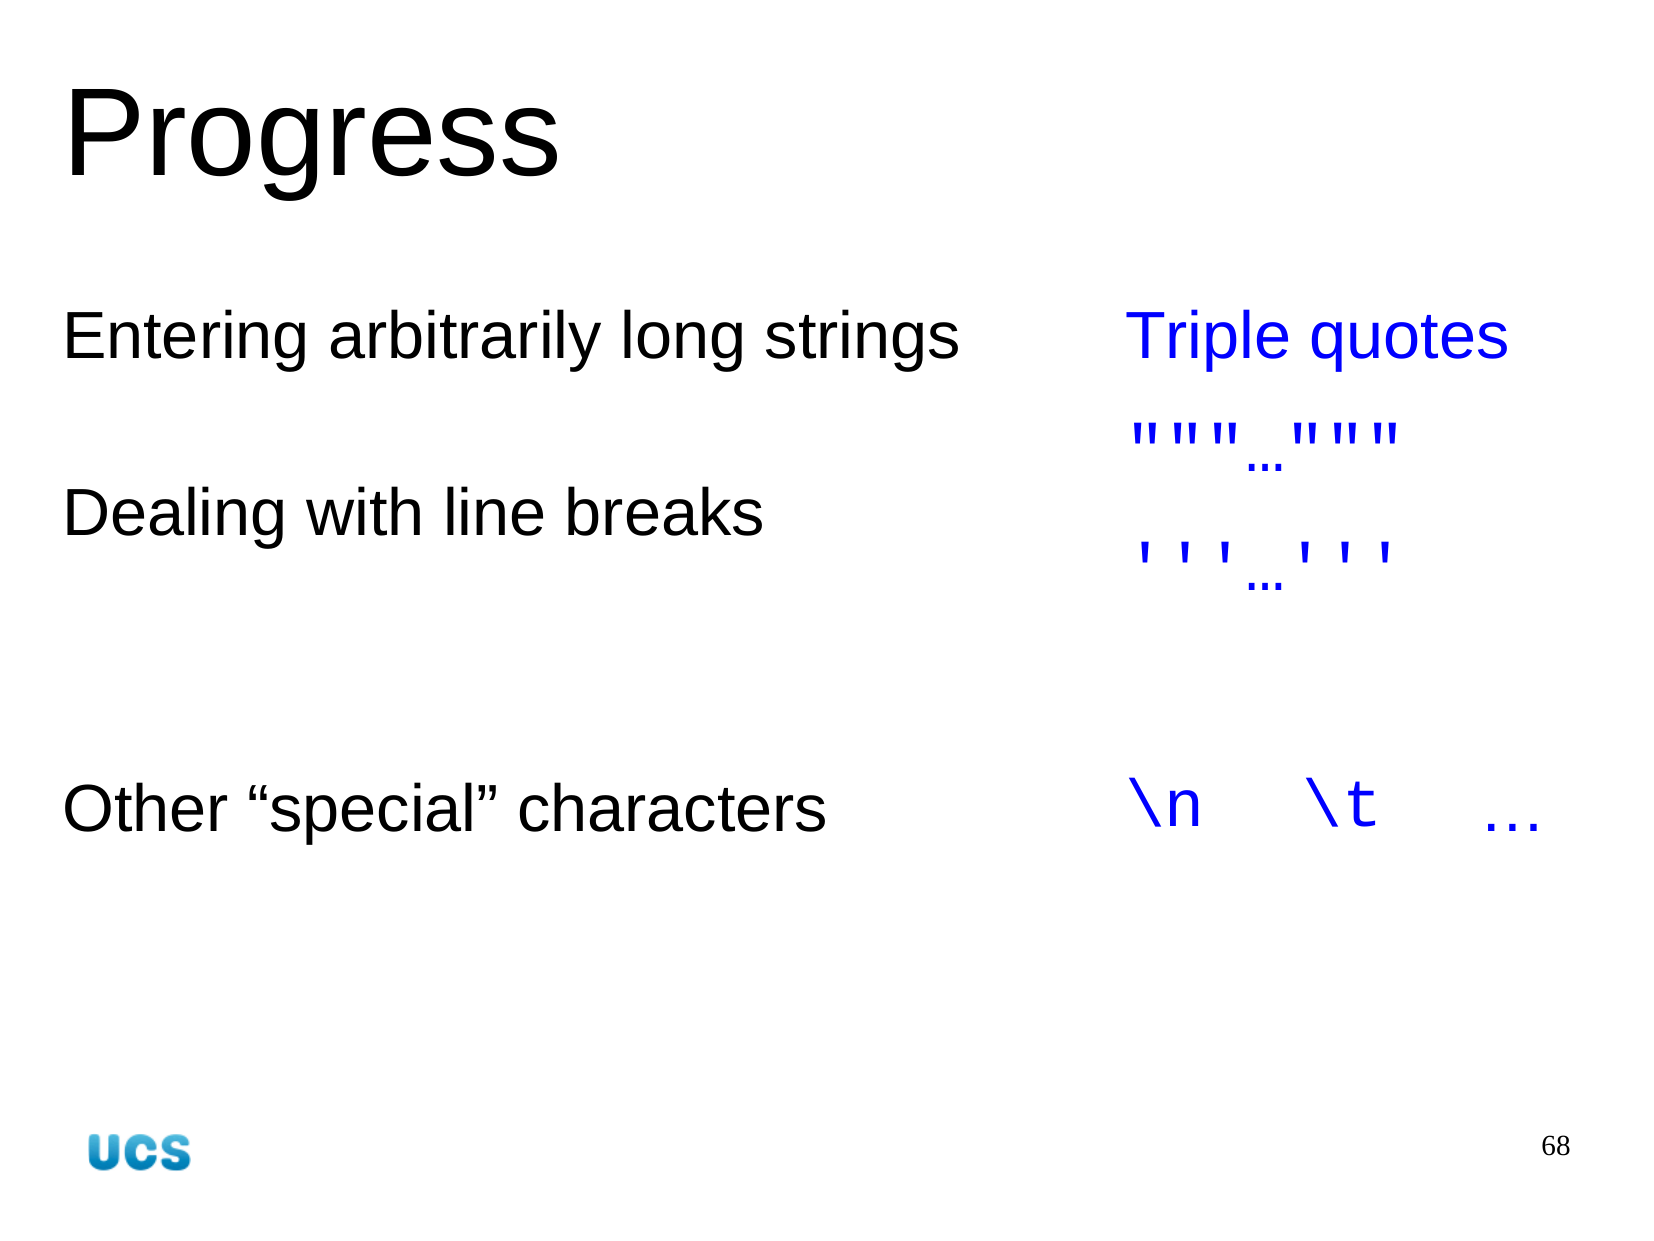

Progress
Entering arbitrarily long strings
Triple quotes
″″″…″″″
Dealing with line breaks
′′′…′′′
\n
\t
…
Other “special” characters
68